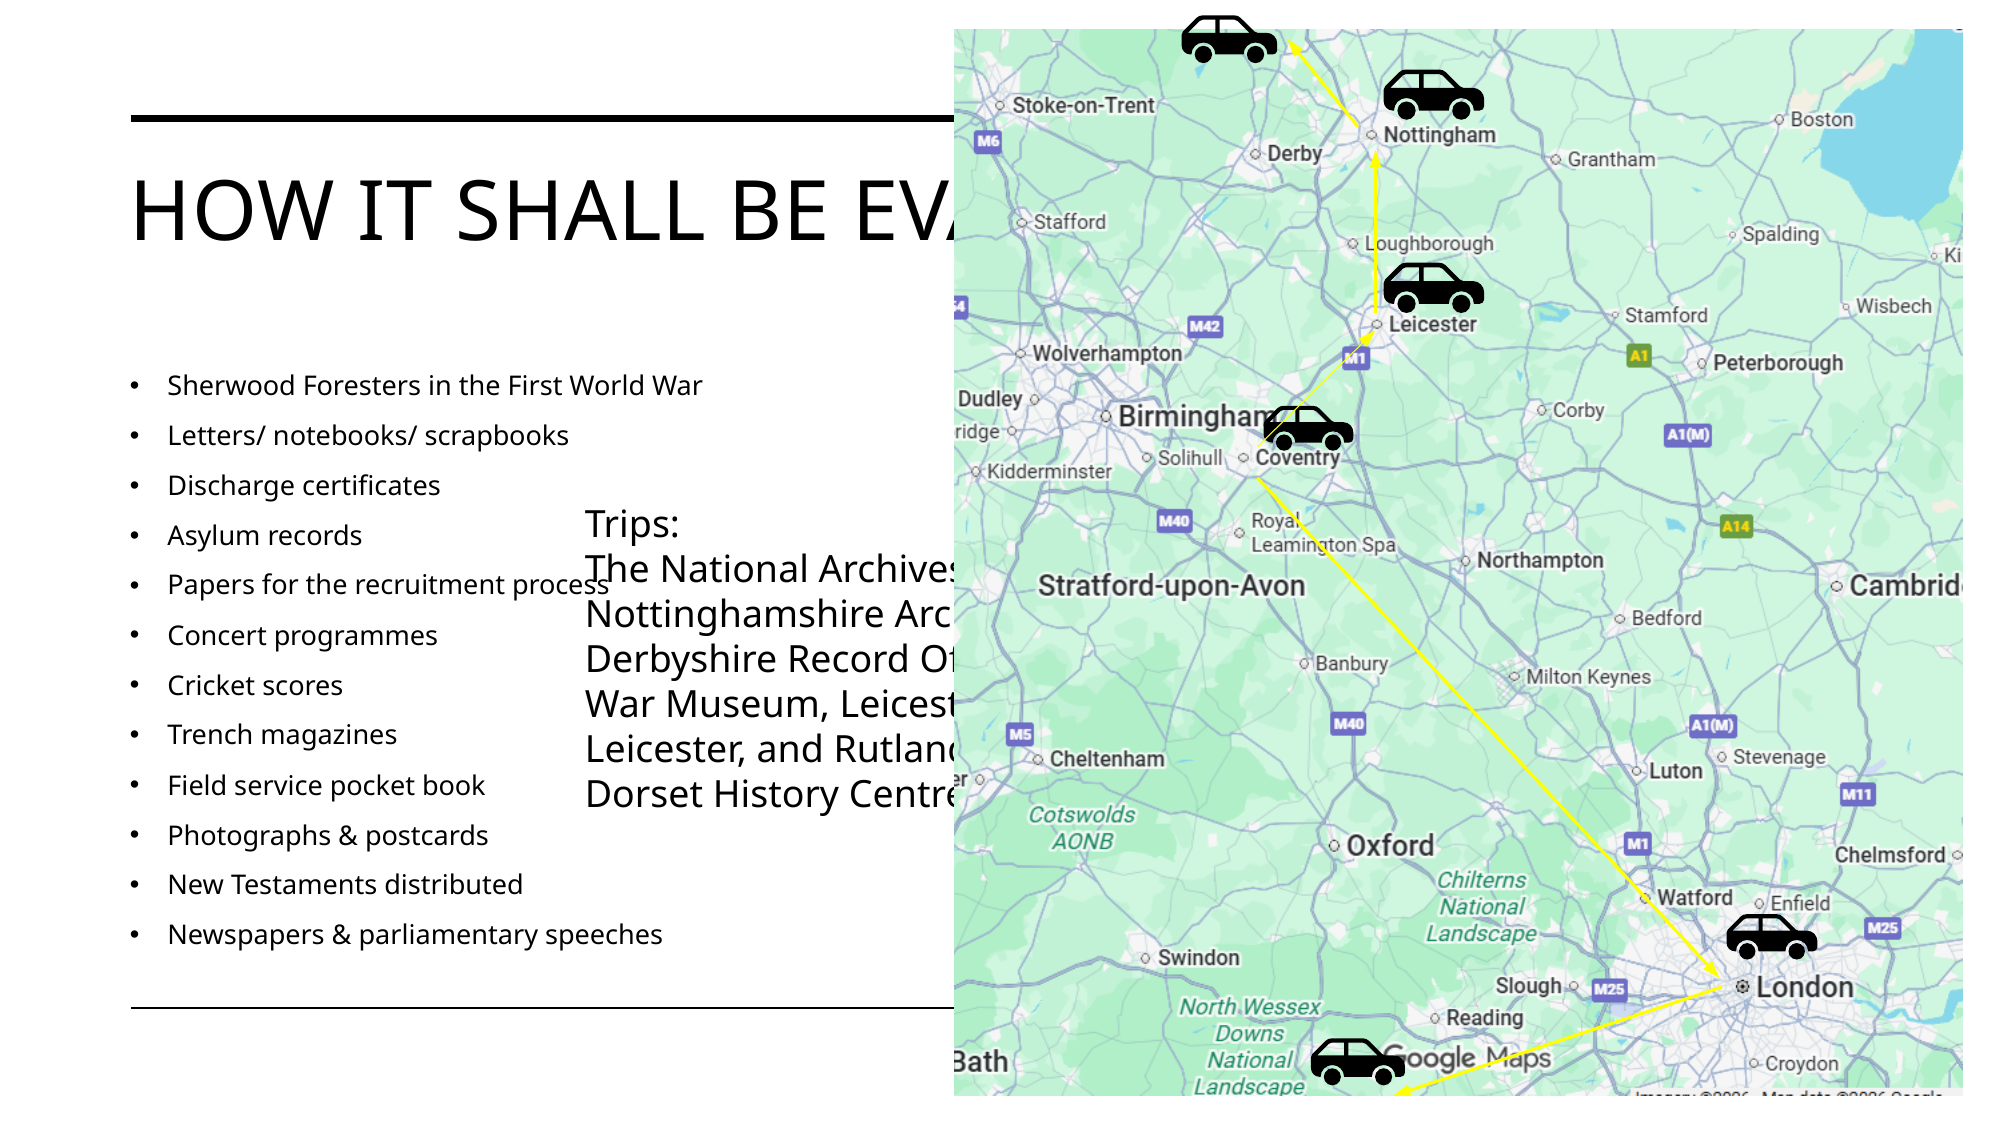

# How it shall be evaluated
Sherwood Foresters in the First World War
Letters/ notebooks/ scrapbooks
Discharge certificates
Asylum records
Papers for the recruitment process
Concert programmes
Cricket scores
Trench magazines
Field service pocket book
Photographs & postcards
New Testaments distributed
Newspapers & parliamentary speeches
Trips:
The National Archives, Nottinghamshire Archives, Derbyshire Record Office, Imperial War Museum, Leicestershire, Leicester, and Rutland Record Office, Dorset History Centre